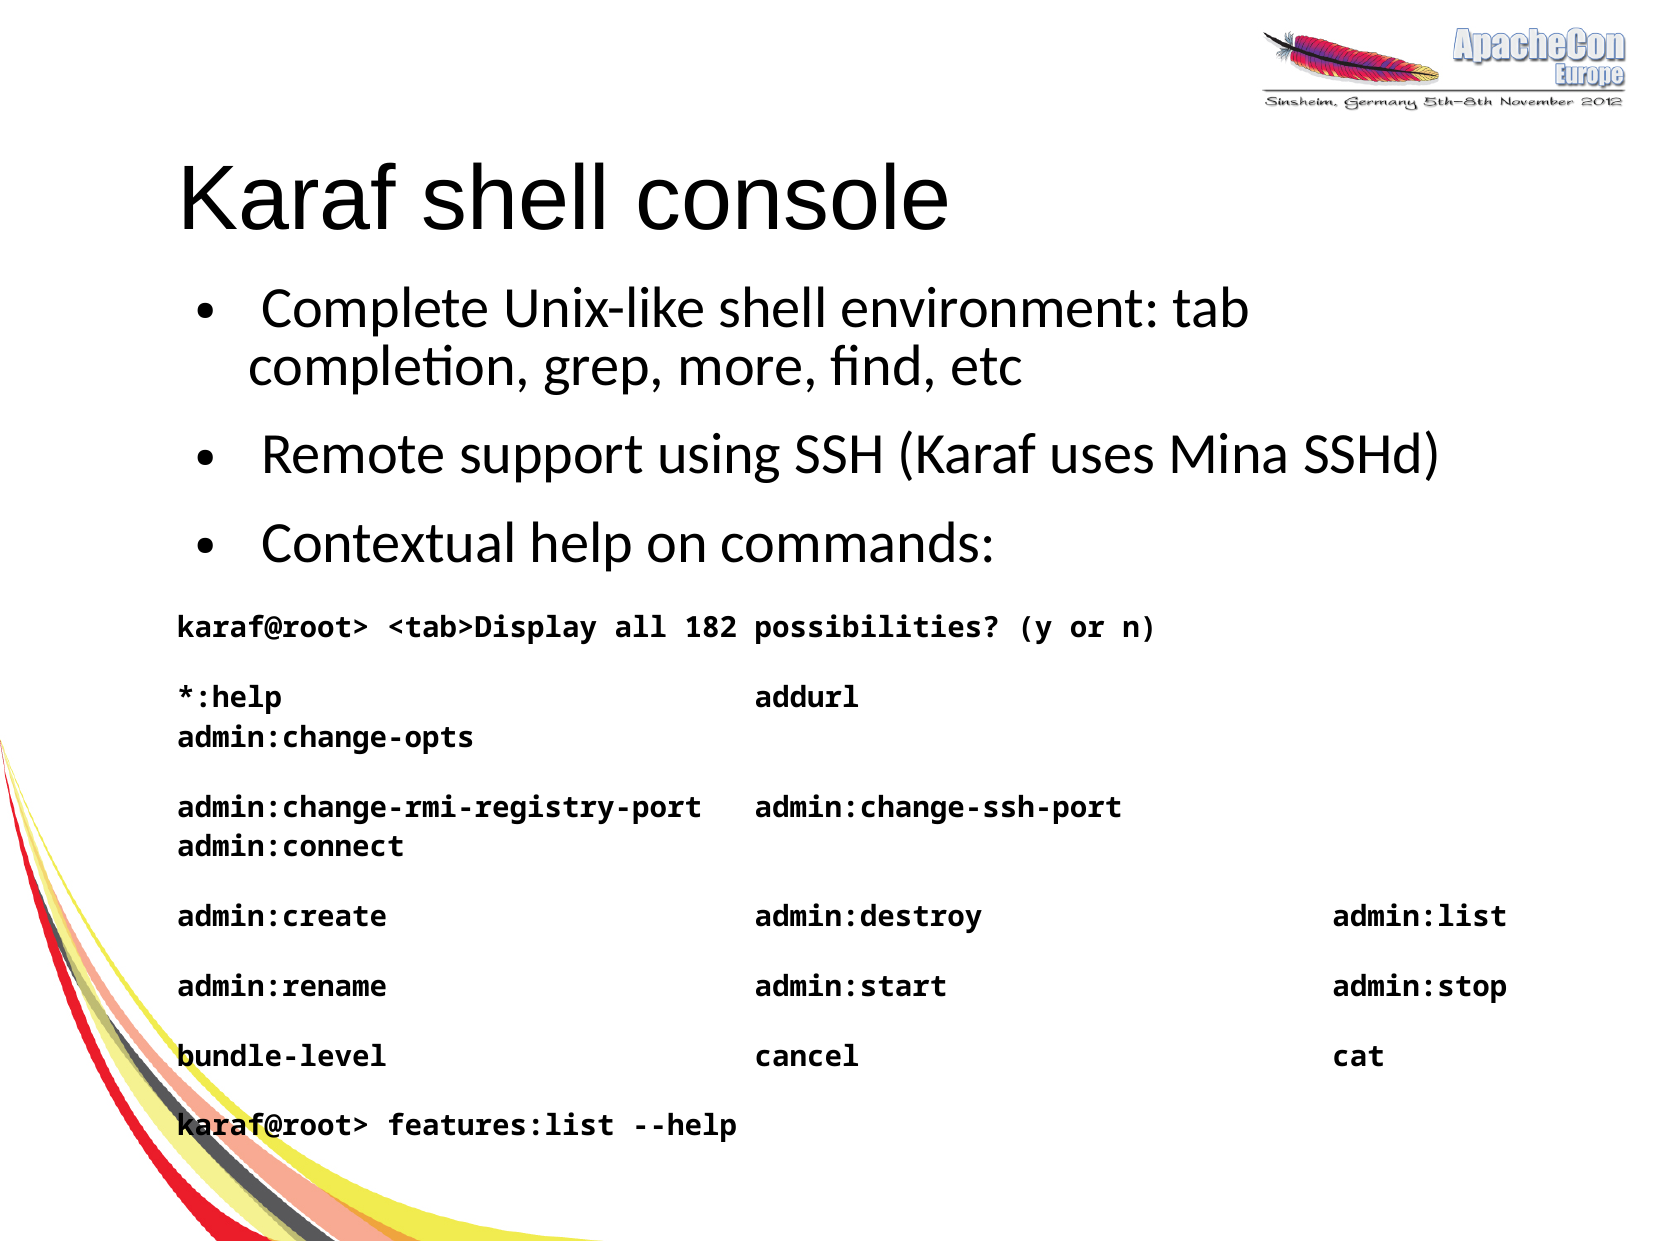

# Karaf shell console
 Complete Unix-like shell environment: tab completion, grep, more, find, etc
 Remote support using SSH (Karaf uses Mina SSHd)
 Contextual help on commands:
karaf@root> <tab>Display all 182 possibilities? (y or n)
*:help addurl admin:change-opts
admin:change-rmi-registry-port admin:change-ssh-port admin:connect
admin:create admin:destroy admin:list
admin:rename admin:start admin:stop
bundle-level cancel cat
karaf@root> features:list --help